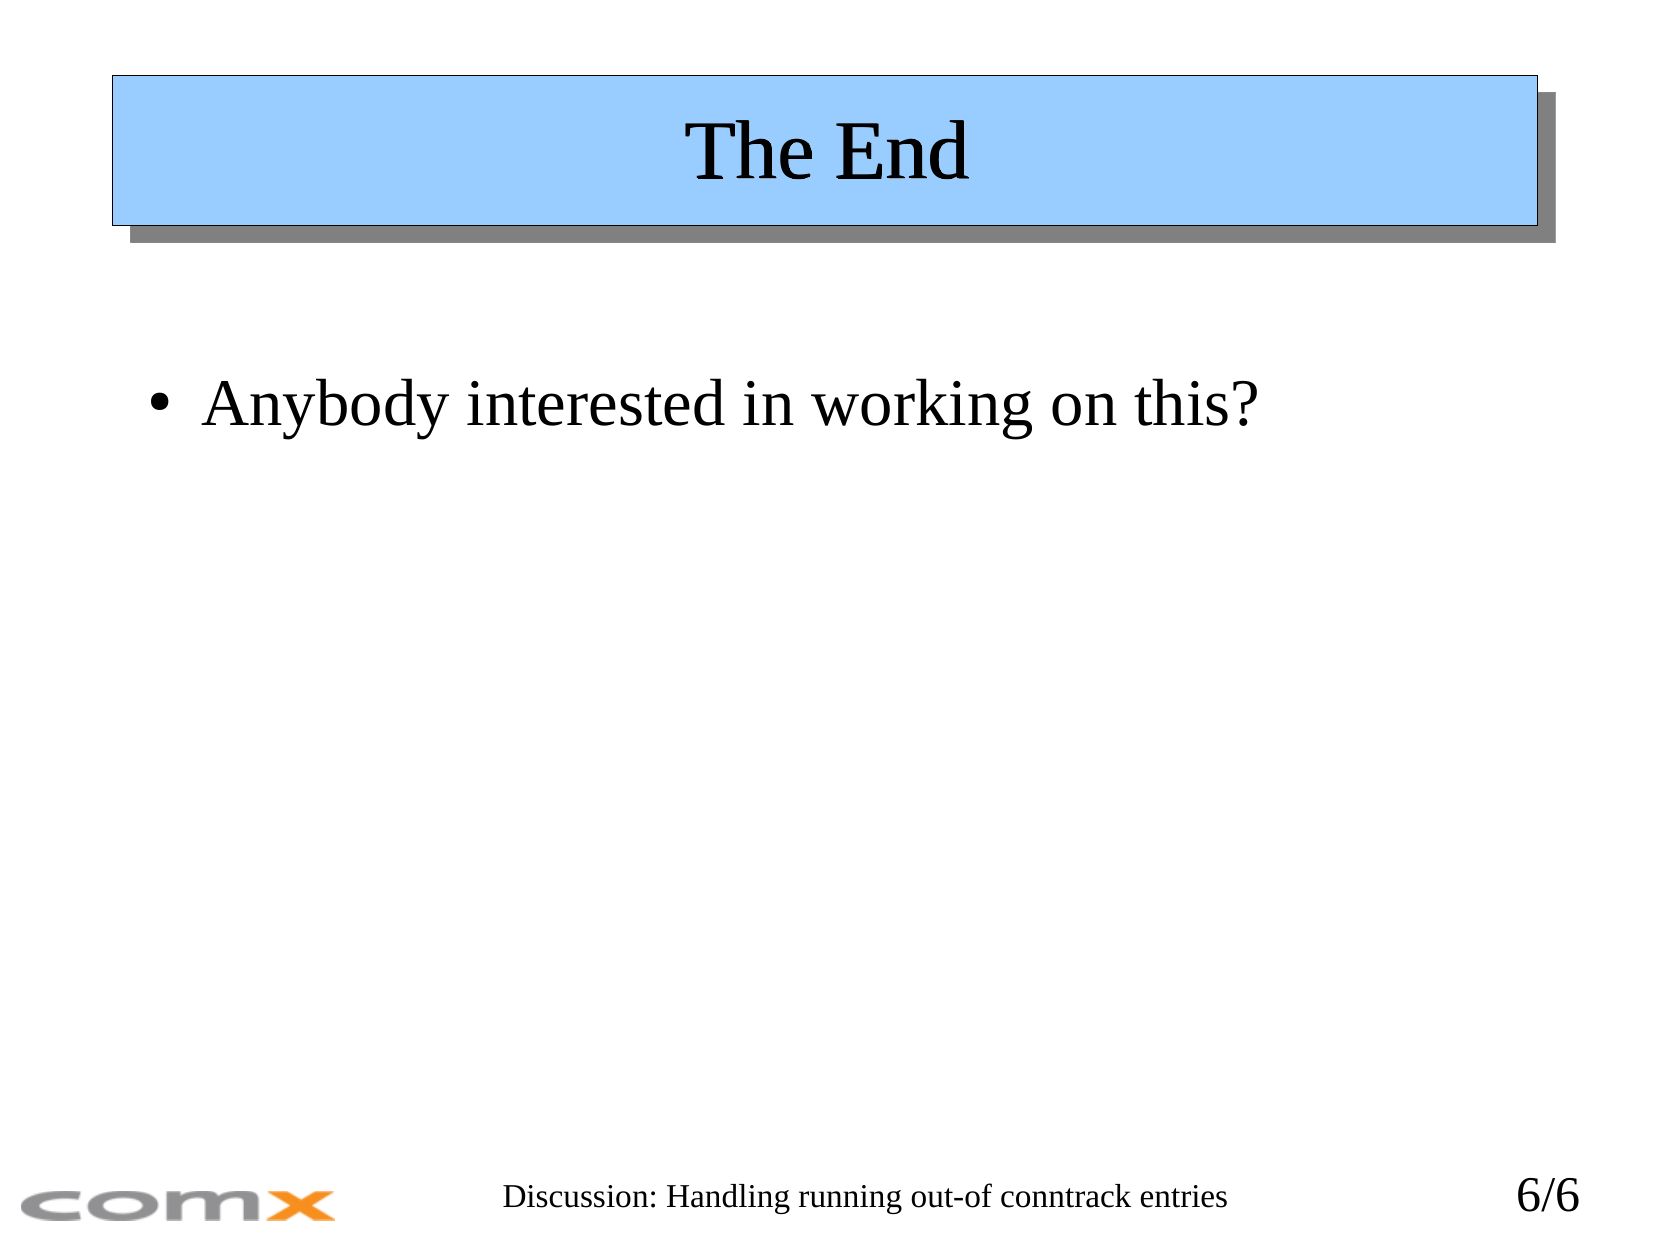

# The End
Anybody interested in working on this?